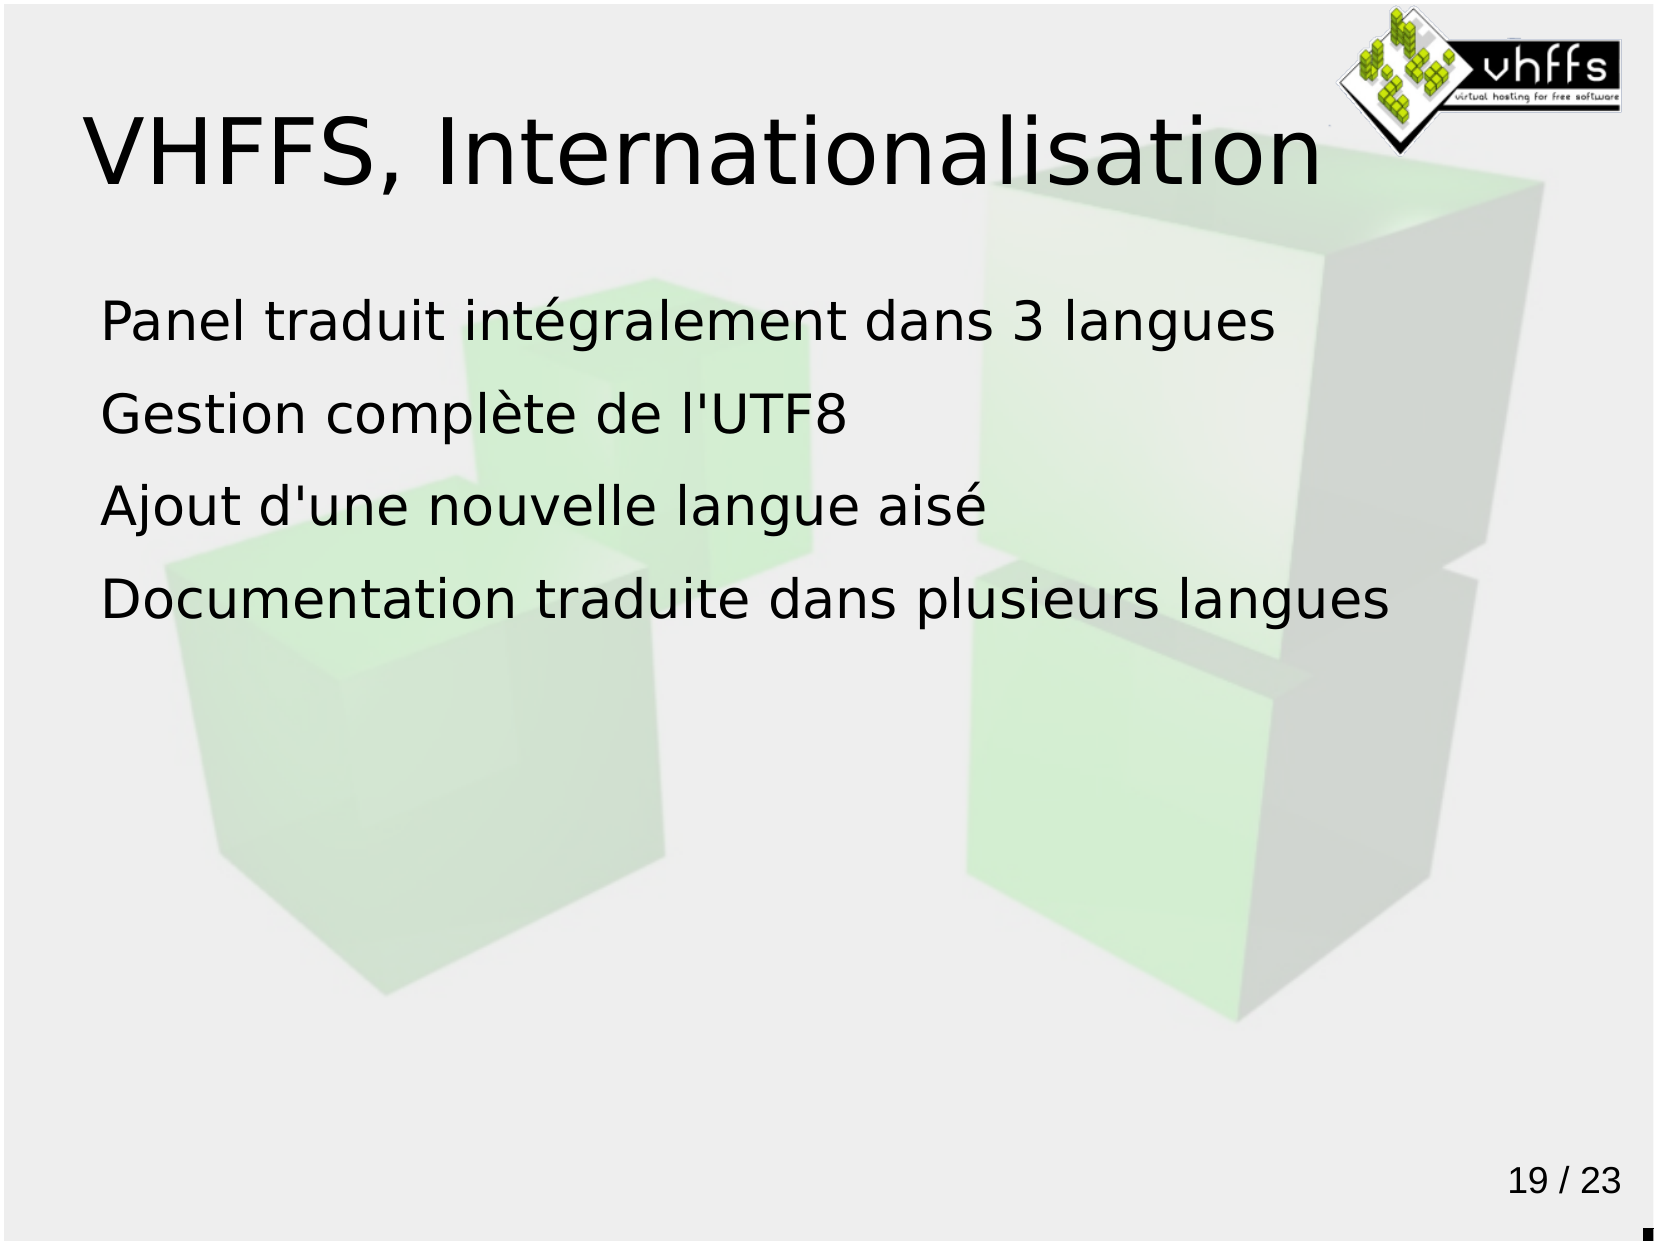

# VHFFS, Internationalisation
Panel traduit intégralement dans 3 langues
Gestion complète de l'UTF8
Ajout d'une nouvelle langue aisé
Documentation traduite dans plusieurs langues